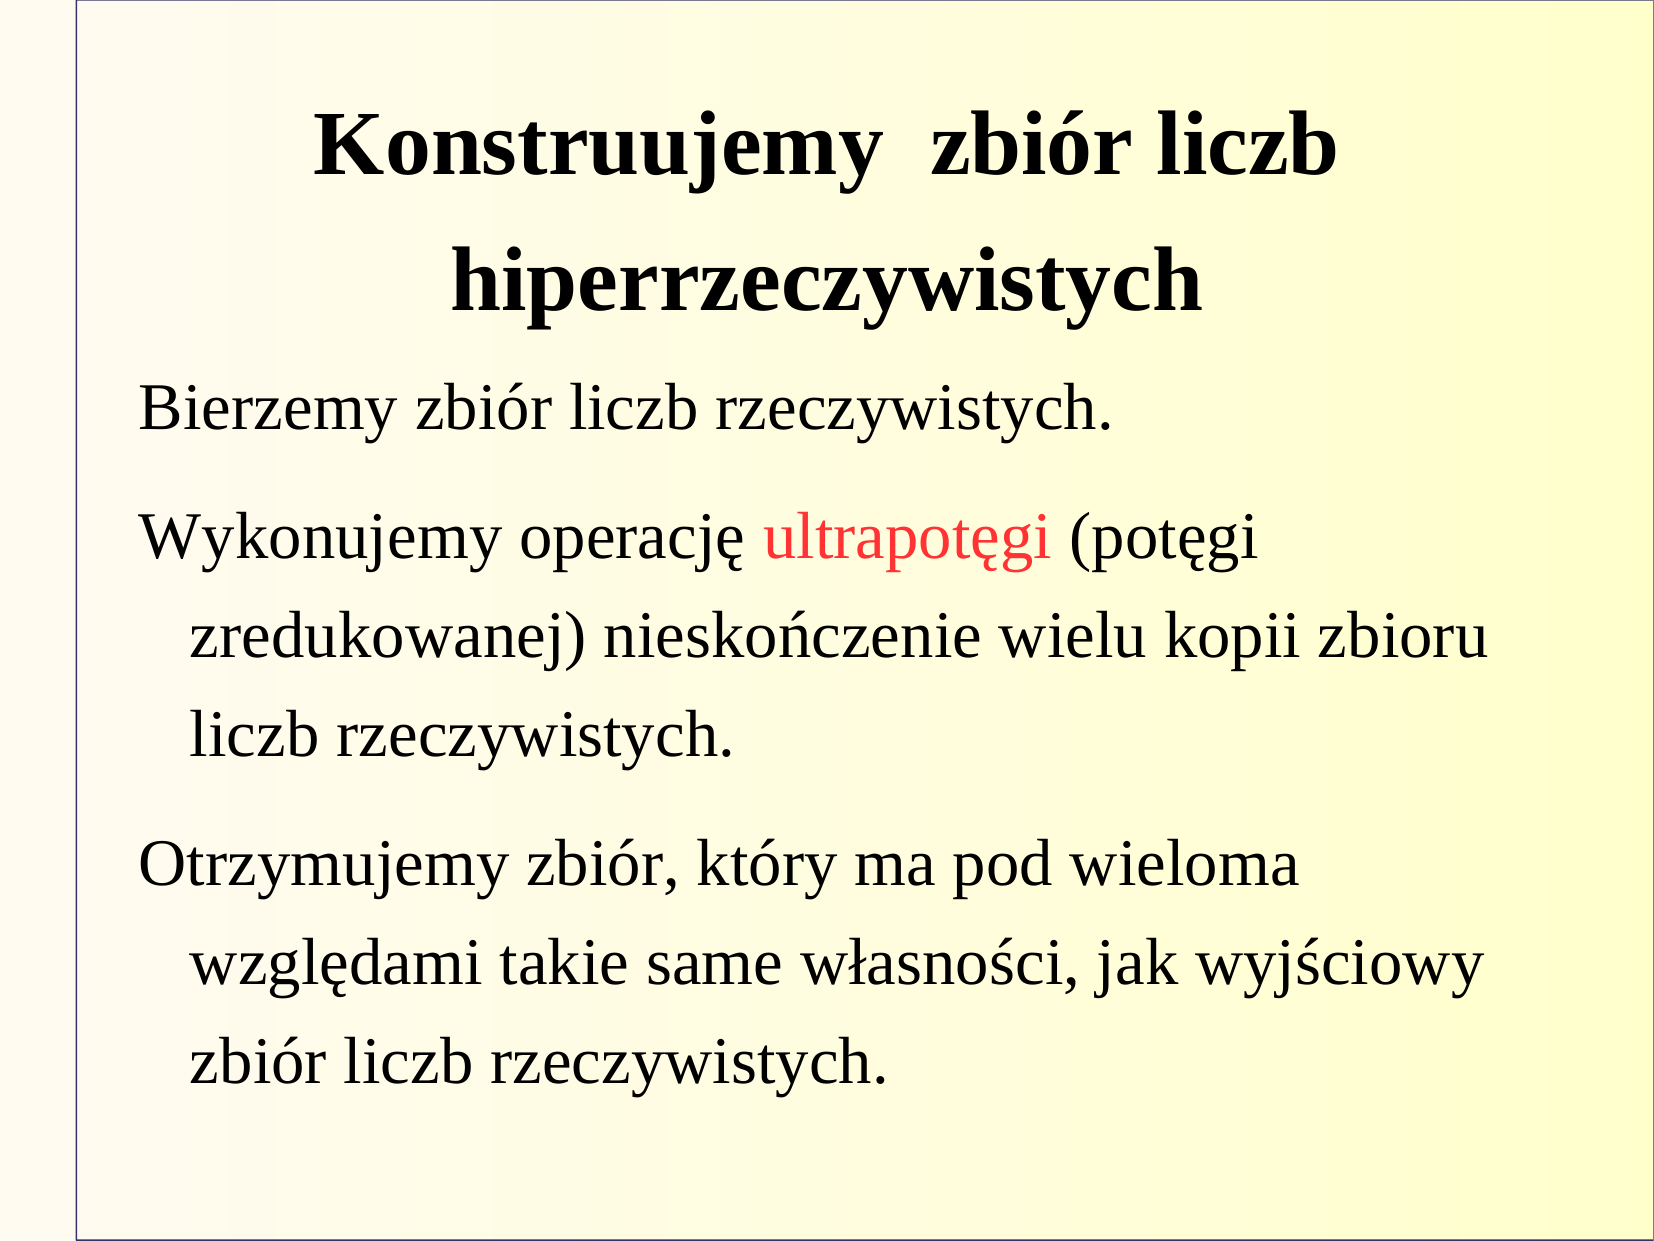

# Konstruujemy zbiór liczb hiperrzeczywistych
Bierzemy zbiór liczb rzeczywistych.
Wykonujemy operację ultrapotęgi (potęgi zredukowanej) nieskończenie wielu kopii zbioru liczb rzeczywistych.
Otrzymujemy zbiór, który ma pod wieloma względami takie same własności, jak wyjściowy zbiór liczb rzeczywistych.